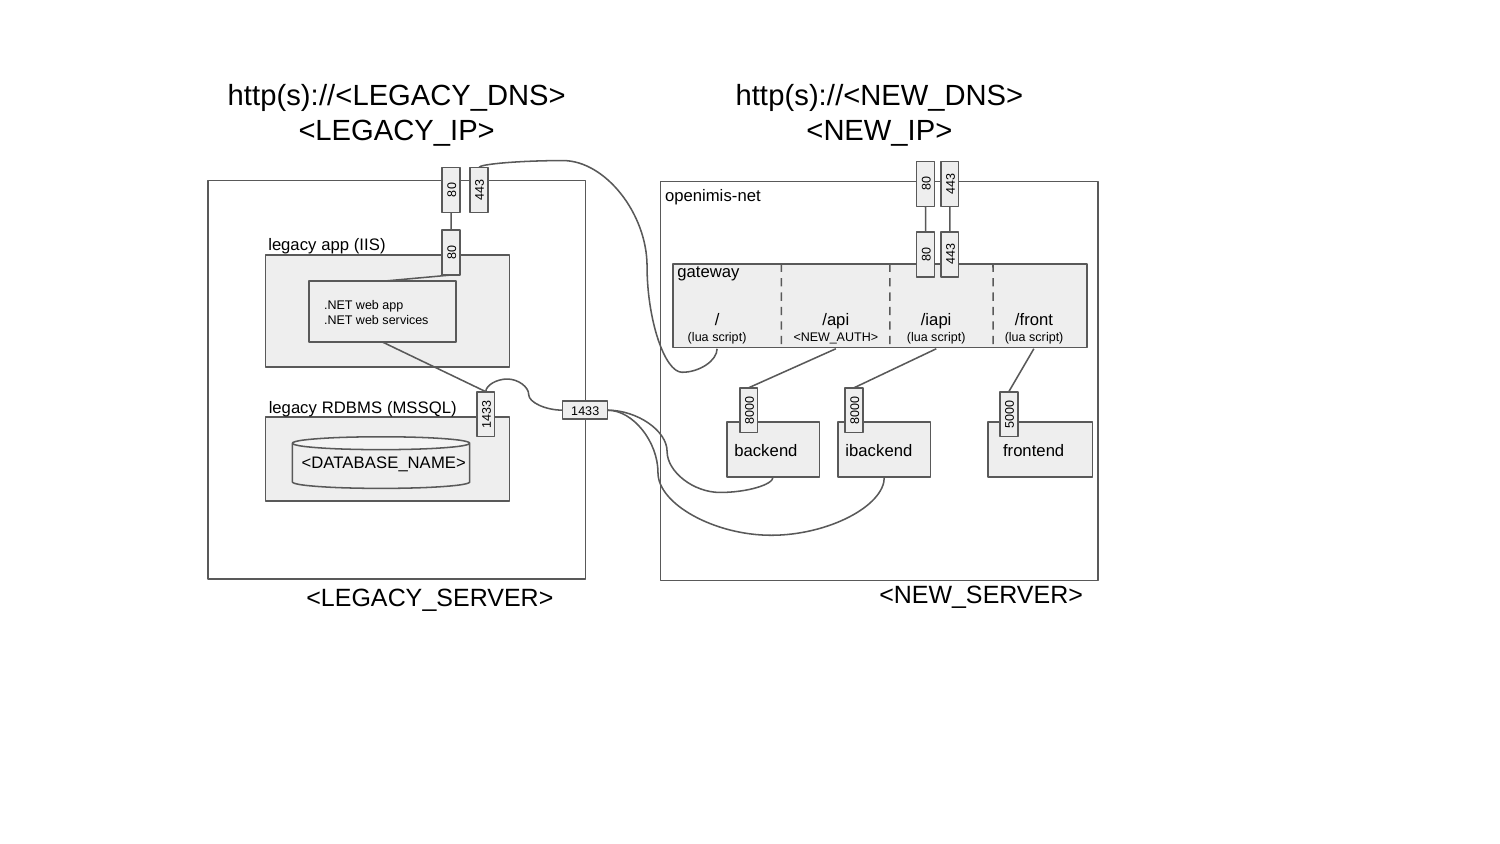

http(s)://<LEGACY_DNS>
<LEGACY_IP>
http(s)://<NEW_DNS>
<NEW_IP>
openimis-net
80
443
80
443
legacy app (IIS)
80
80
443
gateway
.NET web app
.NET web services
/
(lua script)
/api
<NEW_AUTH>
/iapi
(lua script)
/front
(lua script)
legacy RDBMS (MSSQL)
1433
8000
8000
1433
5000
backend
ibackend
frontend
<DATABASE_NAME>
<NEW_SERVER>
<LEGACY_SERVER>